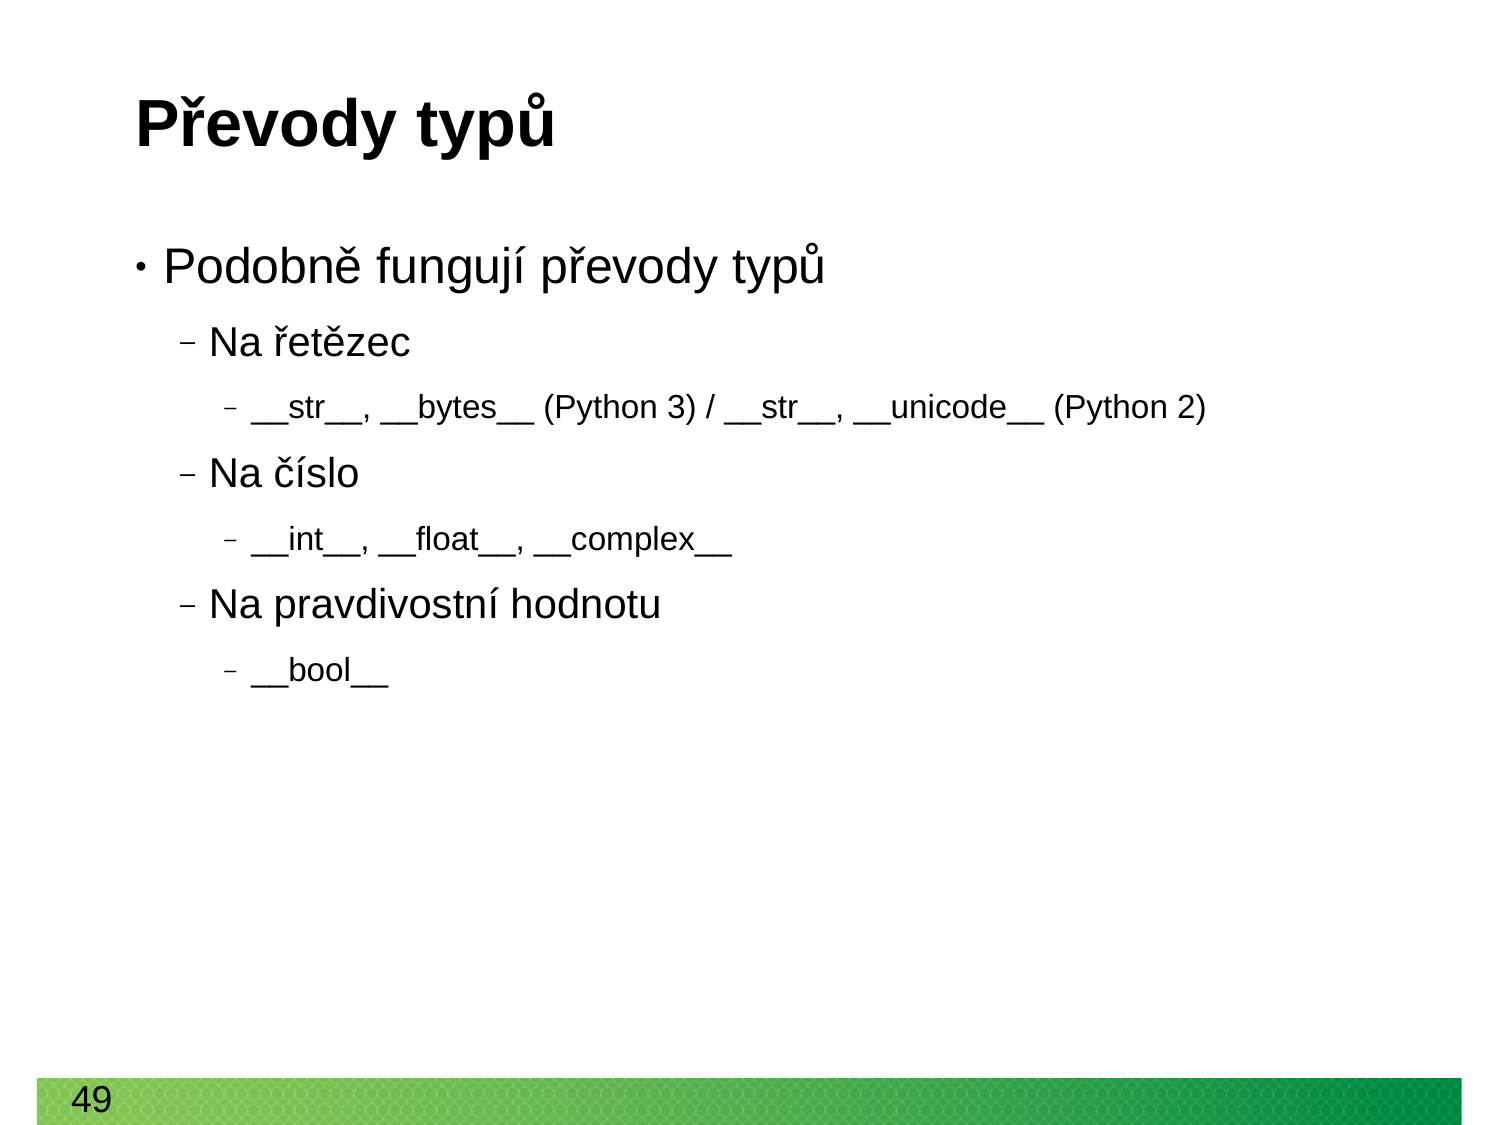

# Převody typů
Podobně fungují převody typů
Na řetězec
__str__, __bytes__ (Python 3) / __str__, __unicode__ (Python 2)
Na číslo
__int__, __float__, __complex__
Na pravdivostní hodnotu
__bool__